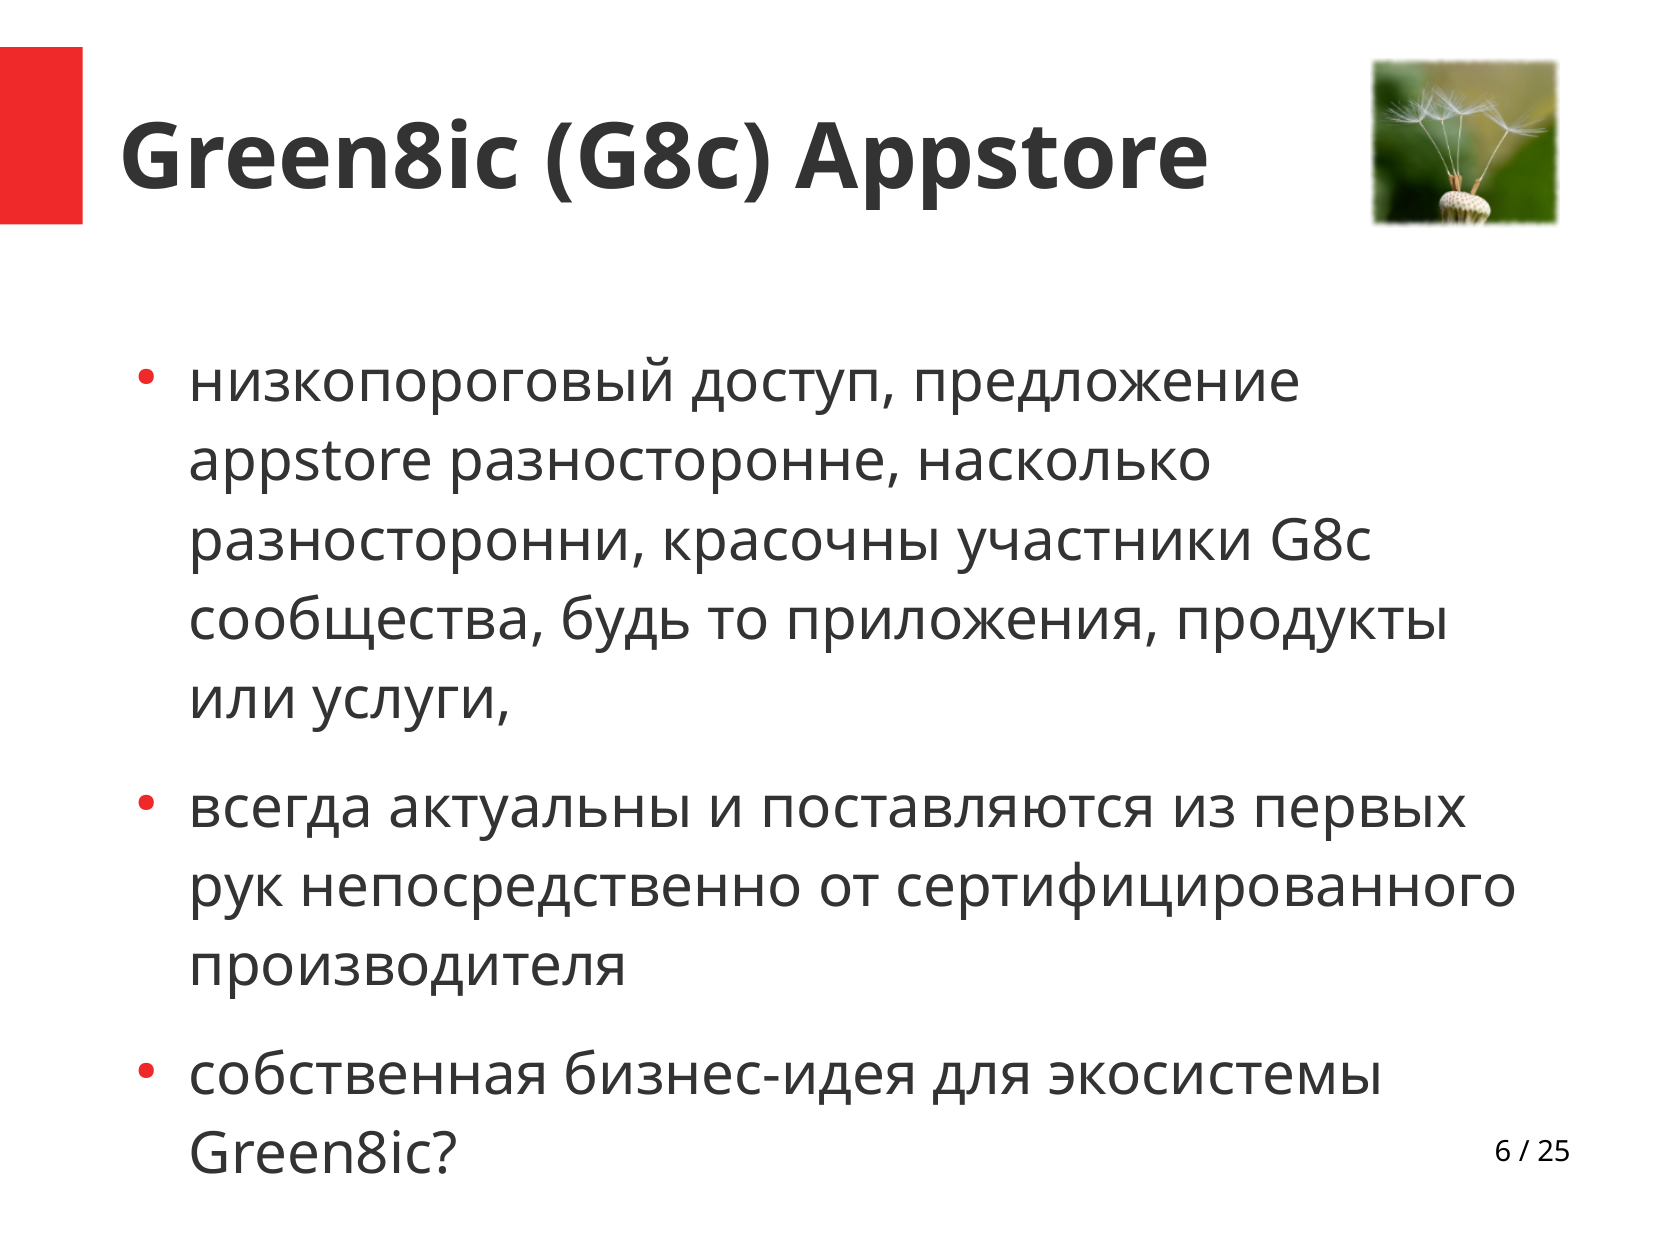

# Green8ic (G8c) Appstore
низкопороговый доступ, предложение appstore разносторонне, насколько разносторонни, красочны участники G8c сообщества, будь то приложения, продукты или услуги,
всегда актуальны и поставляются из первых рук непосредственно от сертифицированного производителя
собственная бизнес-идея для экосистемы Green8ic?
6